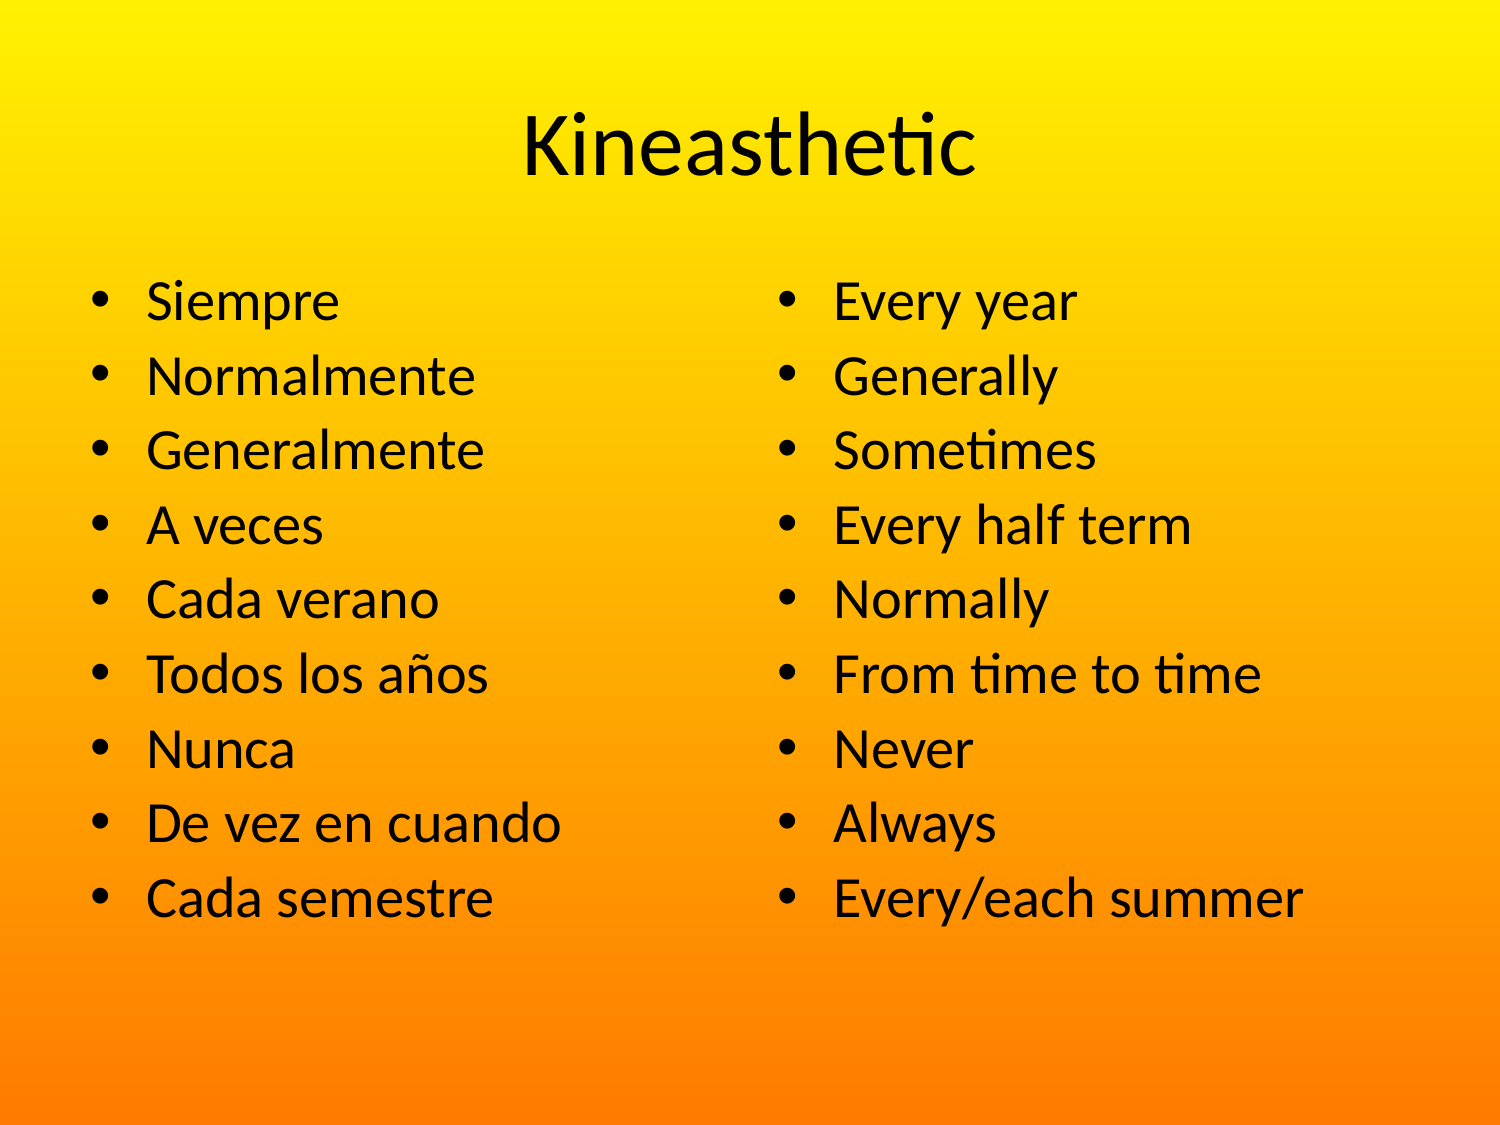

# Kineasthetic
Siempre
Normalmente
Generalmente
A veces
Cada verano
Todos los años
Nunca
De vez en cuando
Cada semestre
Every year
Generally
Sometimes
Every half term
Normally
From time to time
Never
Always
Every/each summer